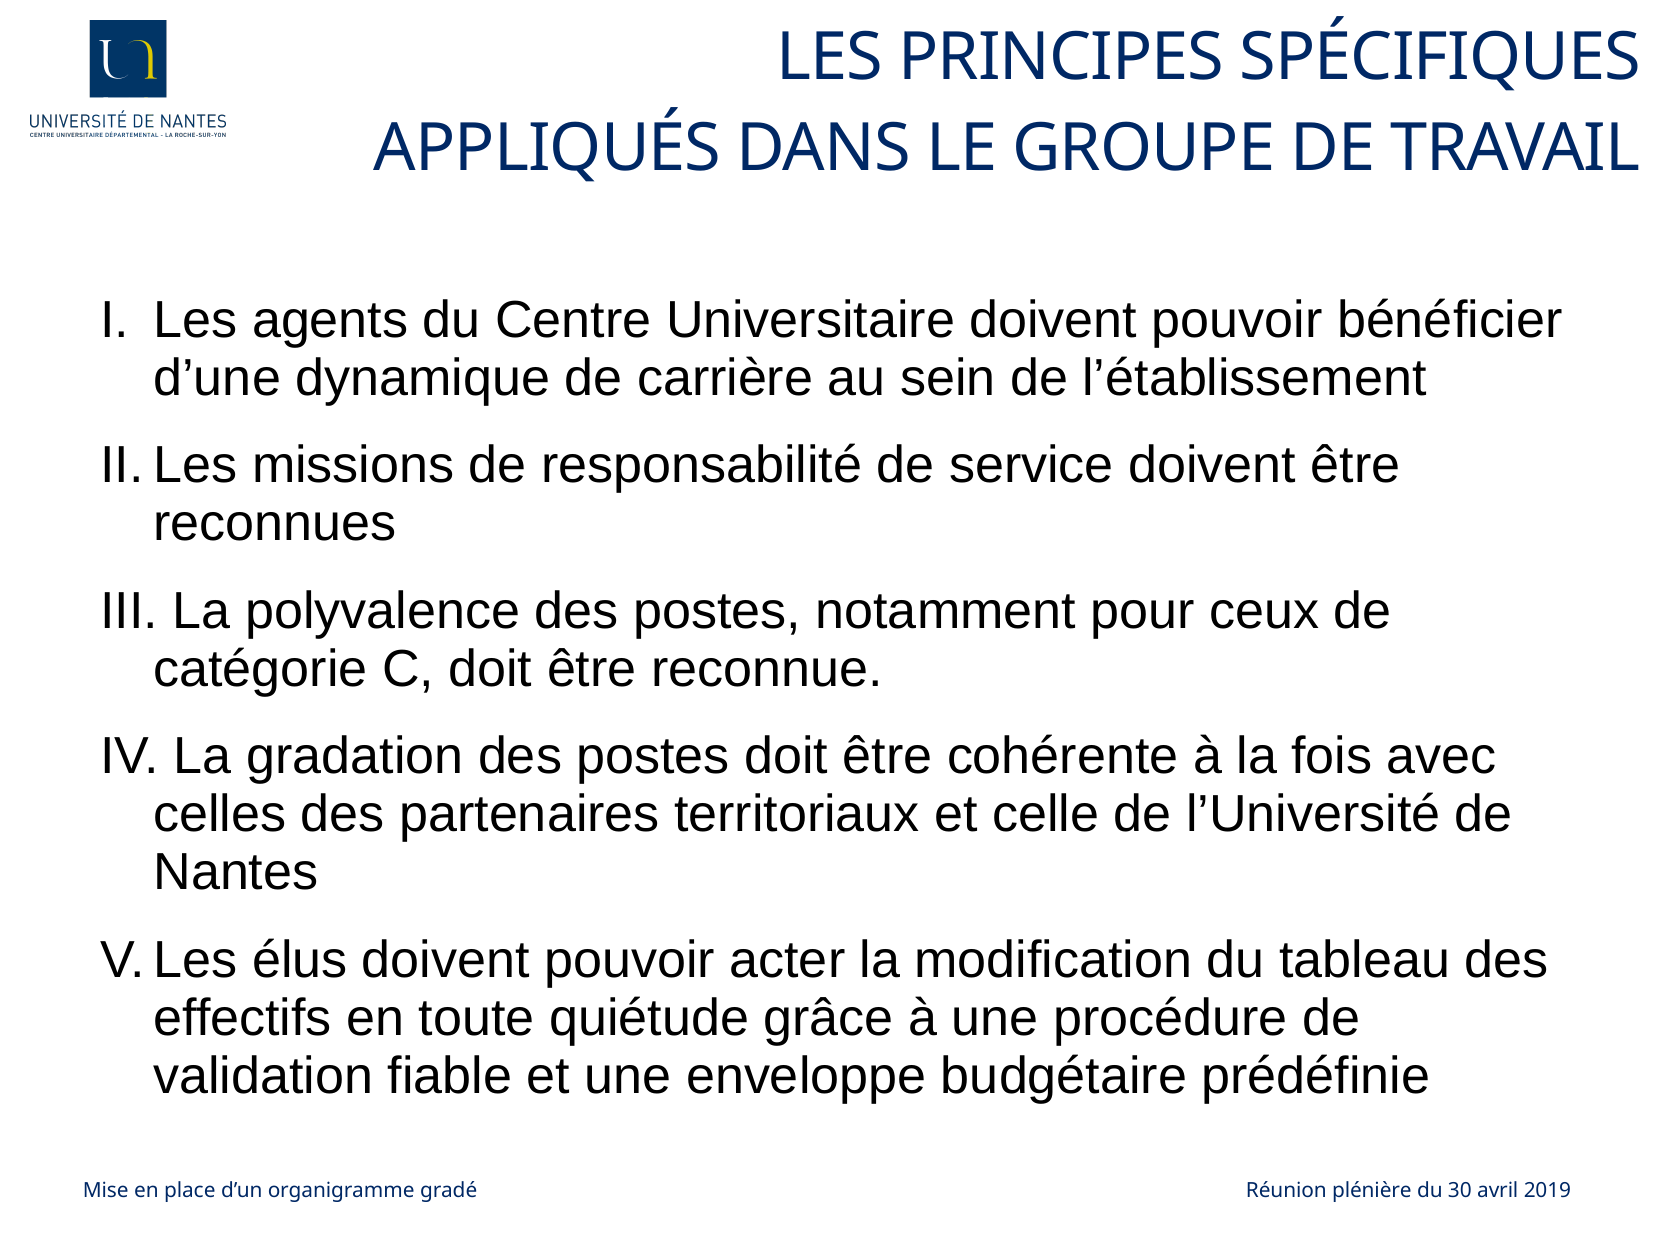

# Les principes spécifiques appliqués dans le groupe de travail
Les agents du Centre Universitaire doivent pouvoir bénéficier d’une dynamique de carrière au sein de l’établissement
Les missions de responsabilité de service doivent être reconnues
 La polyvalence des postes, notamment pour ceux de catégorie C, doit être reconnue.
 La gradation des postes doit être cohérente à la fois avec celles des partenaires territoriaux et celle de l’Université de Nantes
Les élus doivent pouvoir acter la modification du tableau des effectifs en toute quiétude grâce à une procédure de validation fiable et une enveloppe budgétaire prédéfinie